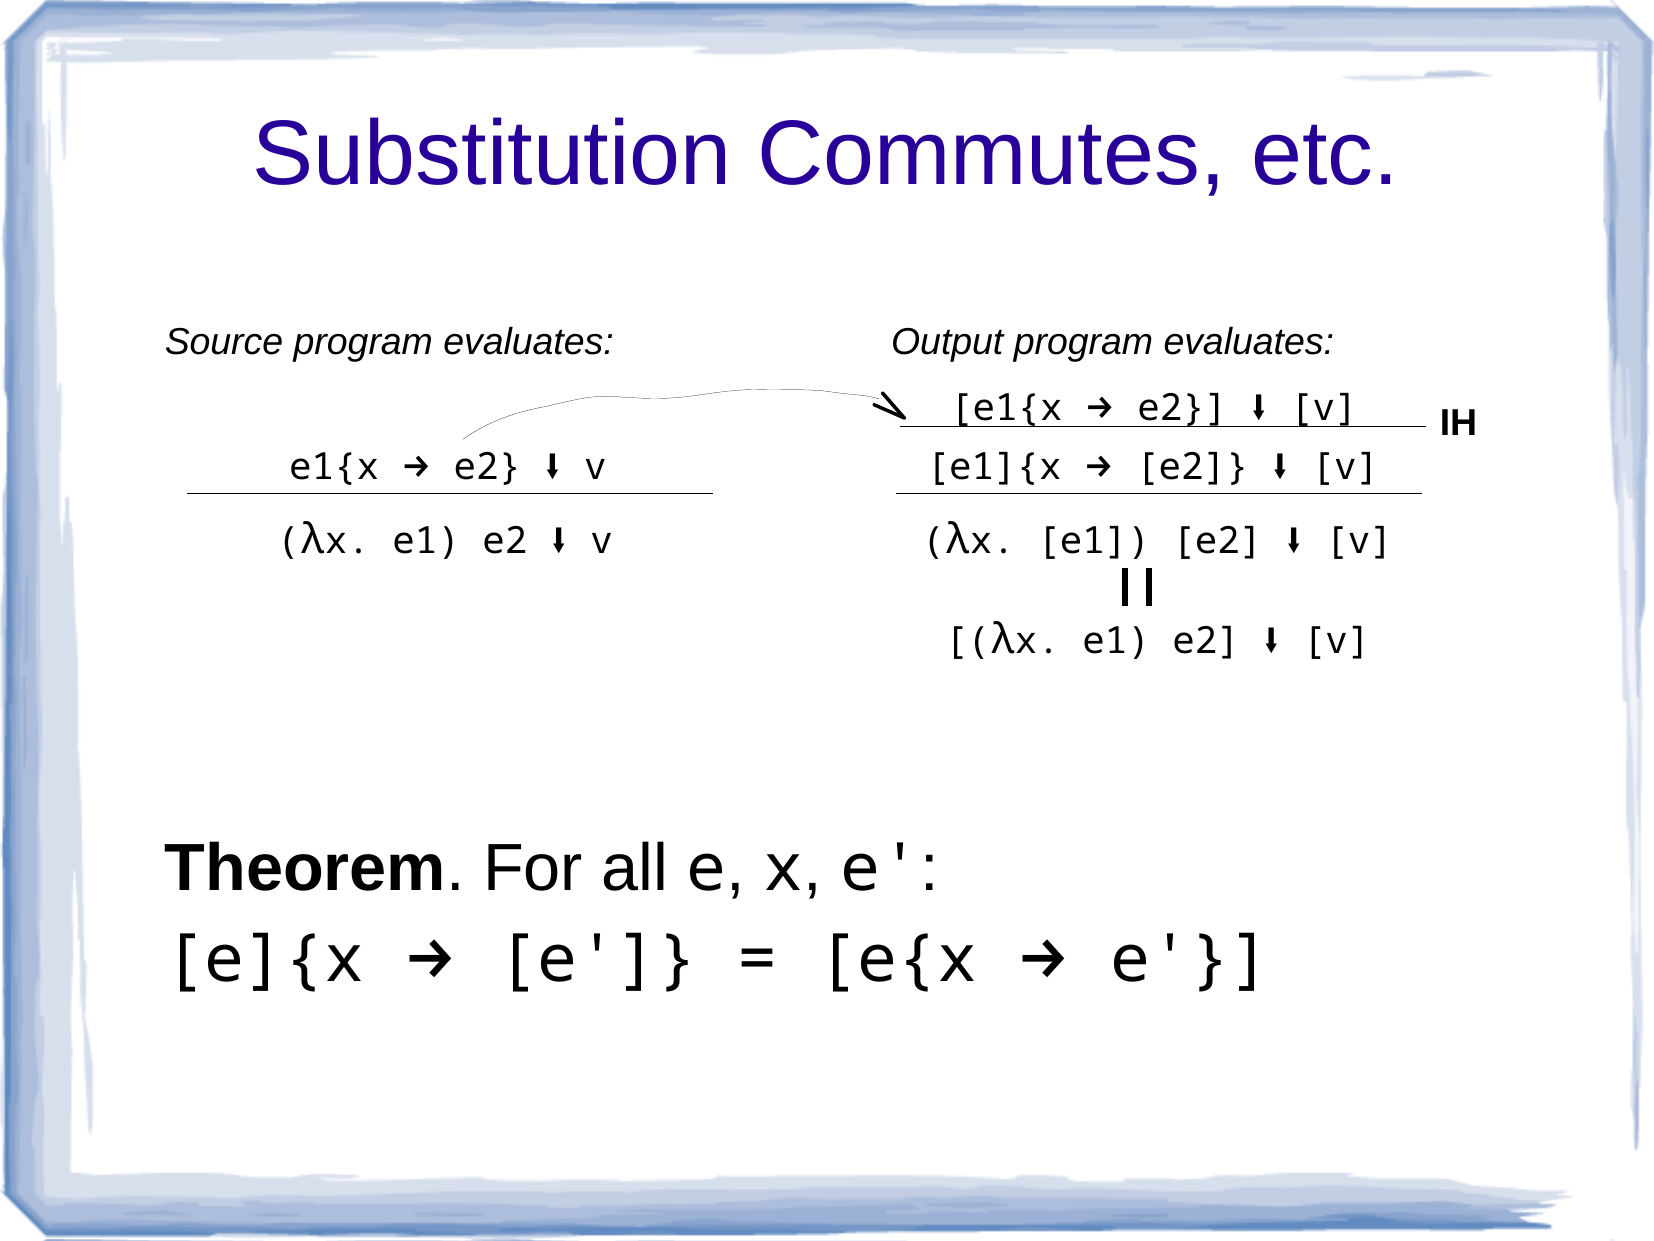

# Substitution Commutes, etc.
Source program evaluates:
Output program evaluates:
[e1{x → e2}]  [v]
IH
e1{x → e2}  v
(λx. e1) e2  v
[e1]{x → [e2]}  [v]
(λx. [e1]) [e2]  [v]
[(λx. e1) e2]  [v]
Theorem. For all e, x, e':
[e]{x → [e']} = [e{x → e'}]